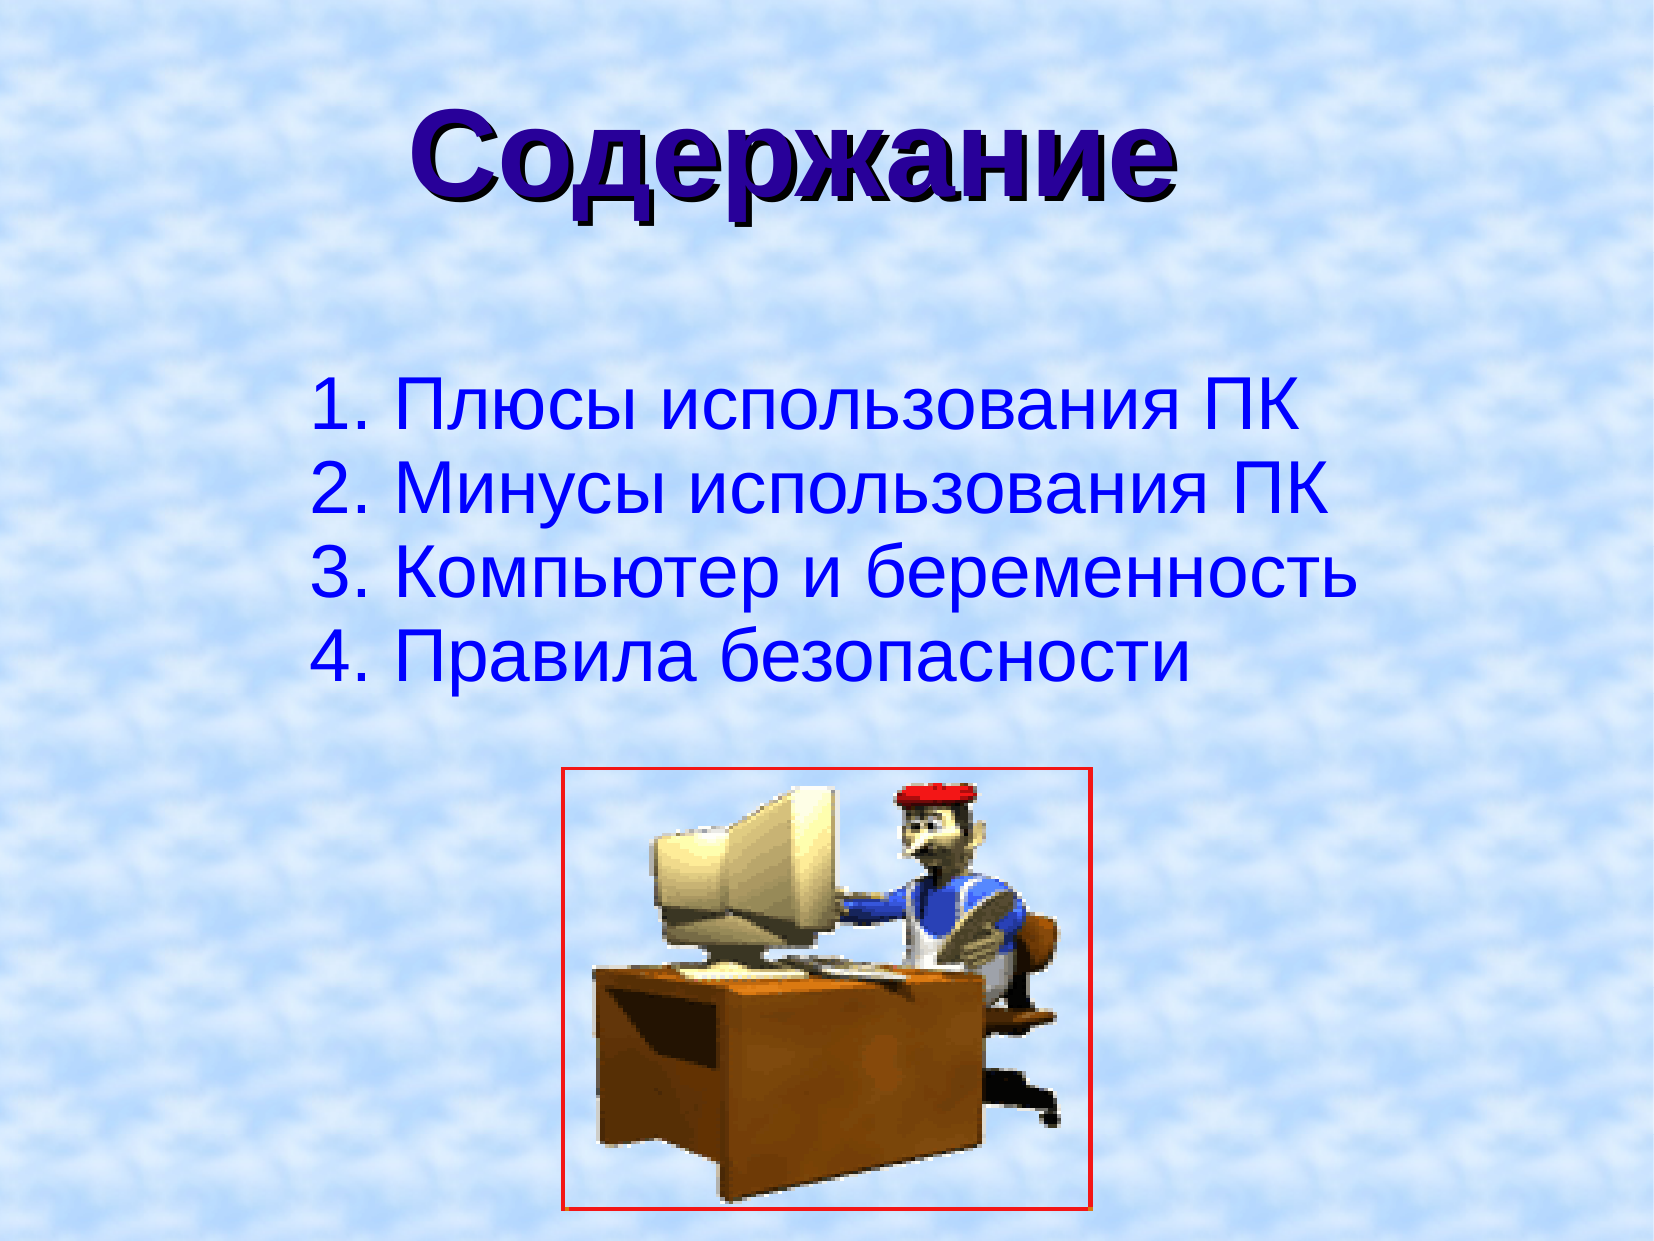

# Содержание
1. Плюсы использования ПК
2. Минусы использования ПК
3. Компьютер и беременность
4. Правила безопасности